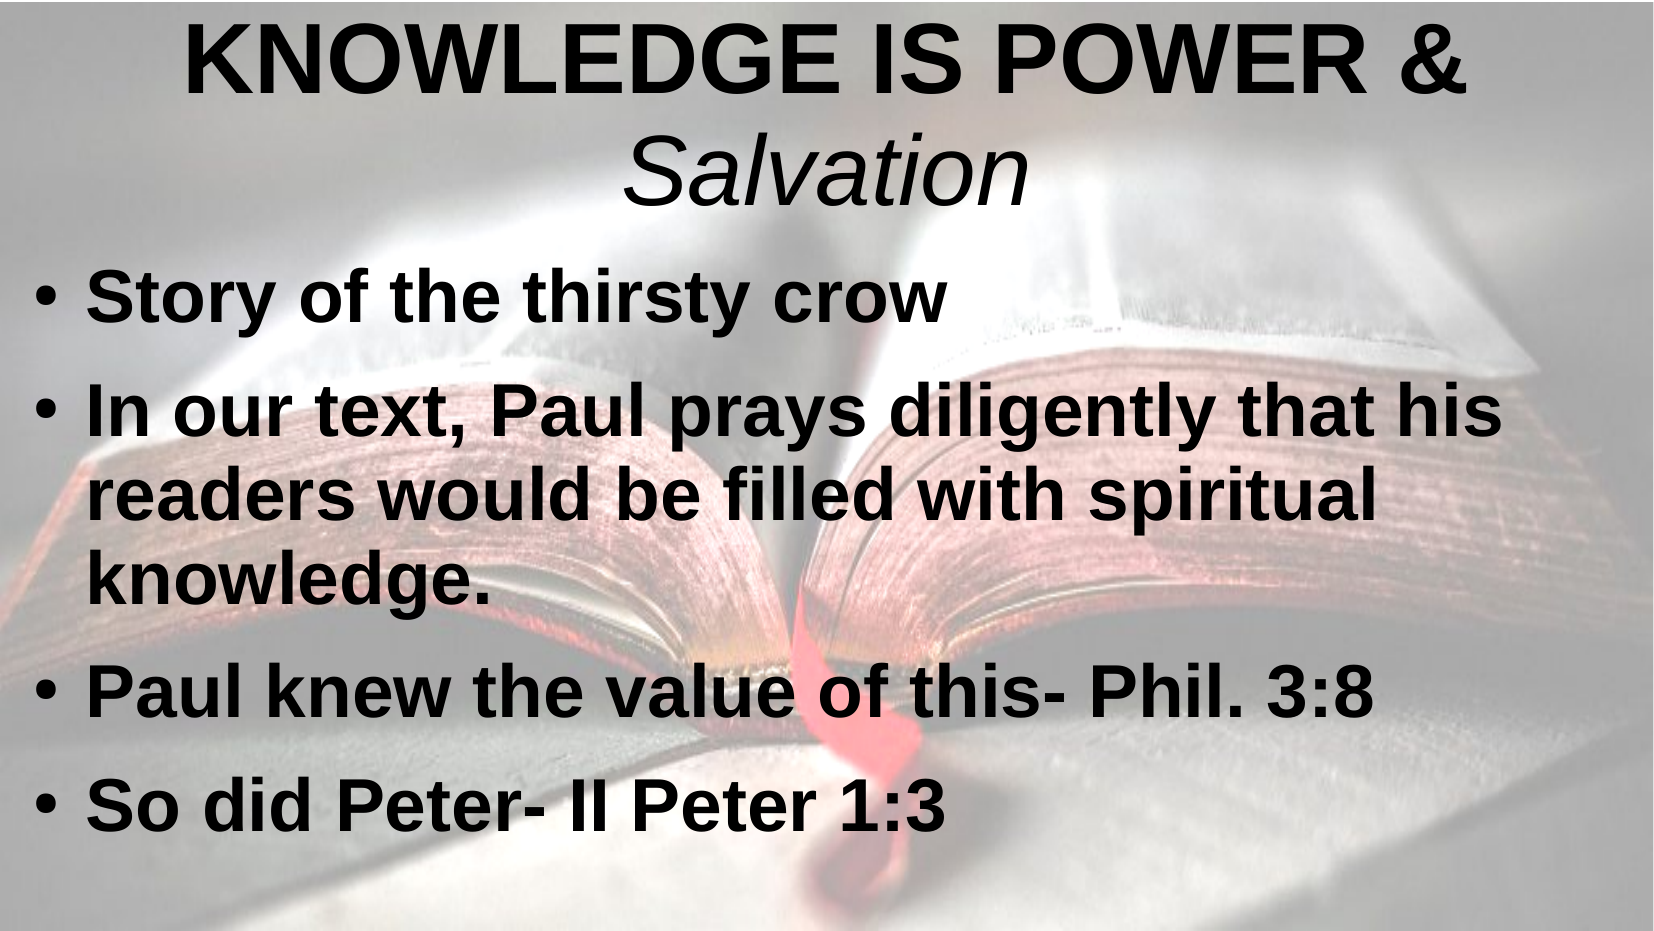

# KNOWLEDGE IS POWER & Salvation
Story of the thirsty crow
In our text, Paul prays diligently that his readers would be filled with spiritual knowledge.
Paul knew the value of this- Phil. 3:8
So did Peter- II Peter 1:3